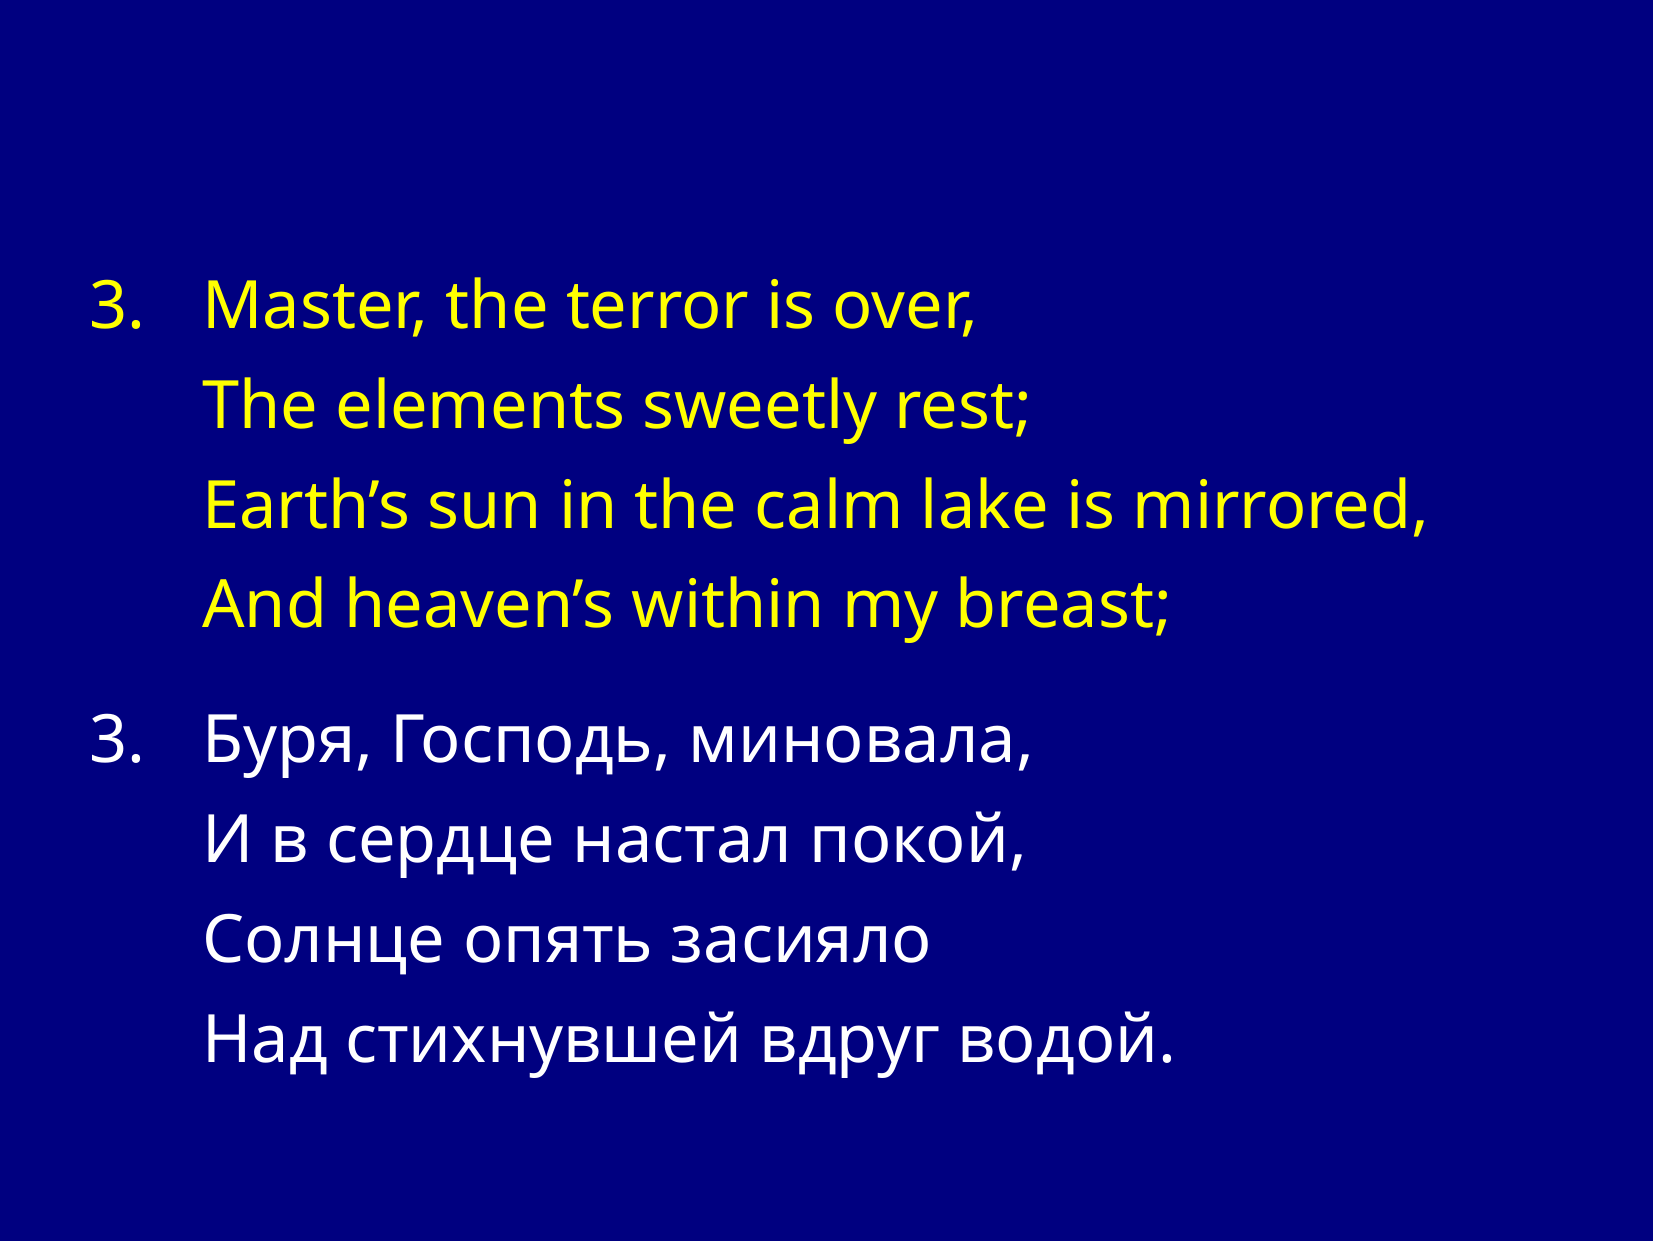

3.	Master, the terror is over,
	The elements sweetly rest;
	Earth’s sun in the calm lake is mirrored,
	And heaven’s within my breast;
3.	Буря, Господь, миновала,
	И в сердце настал покой,
	Солнце опять засияло
	Над стихнувшей вдруг водой.